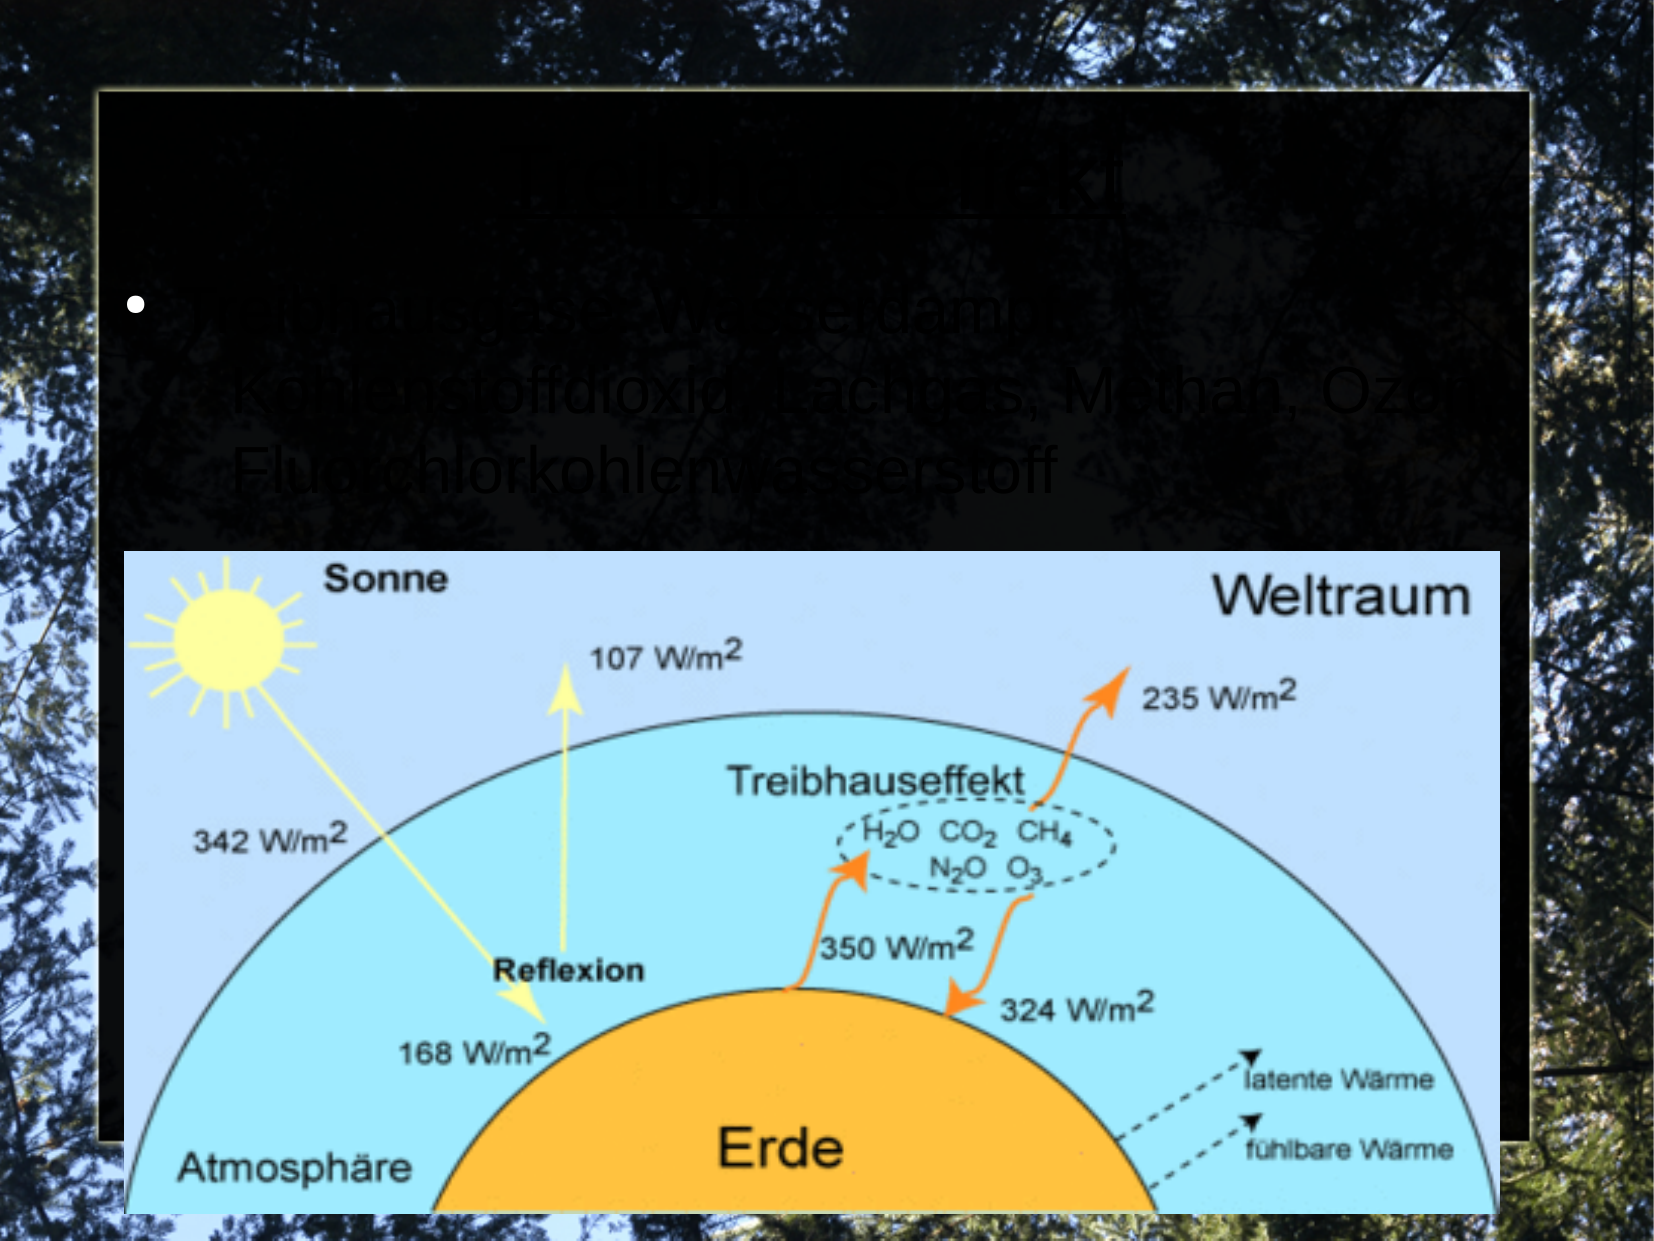

# Treibhauseffekt
Treibhausgase: Wasserdampf, Kohlenstoffdioxid, Lachgas, Methan, Ozon, Fluorchlorkohlenwasserstoff